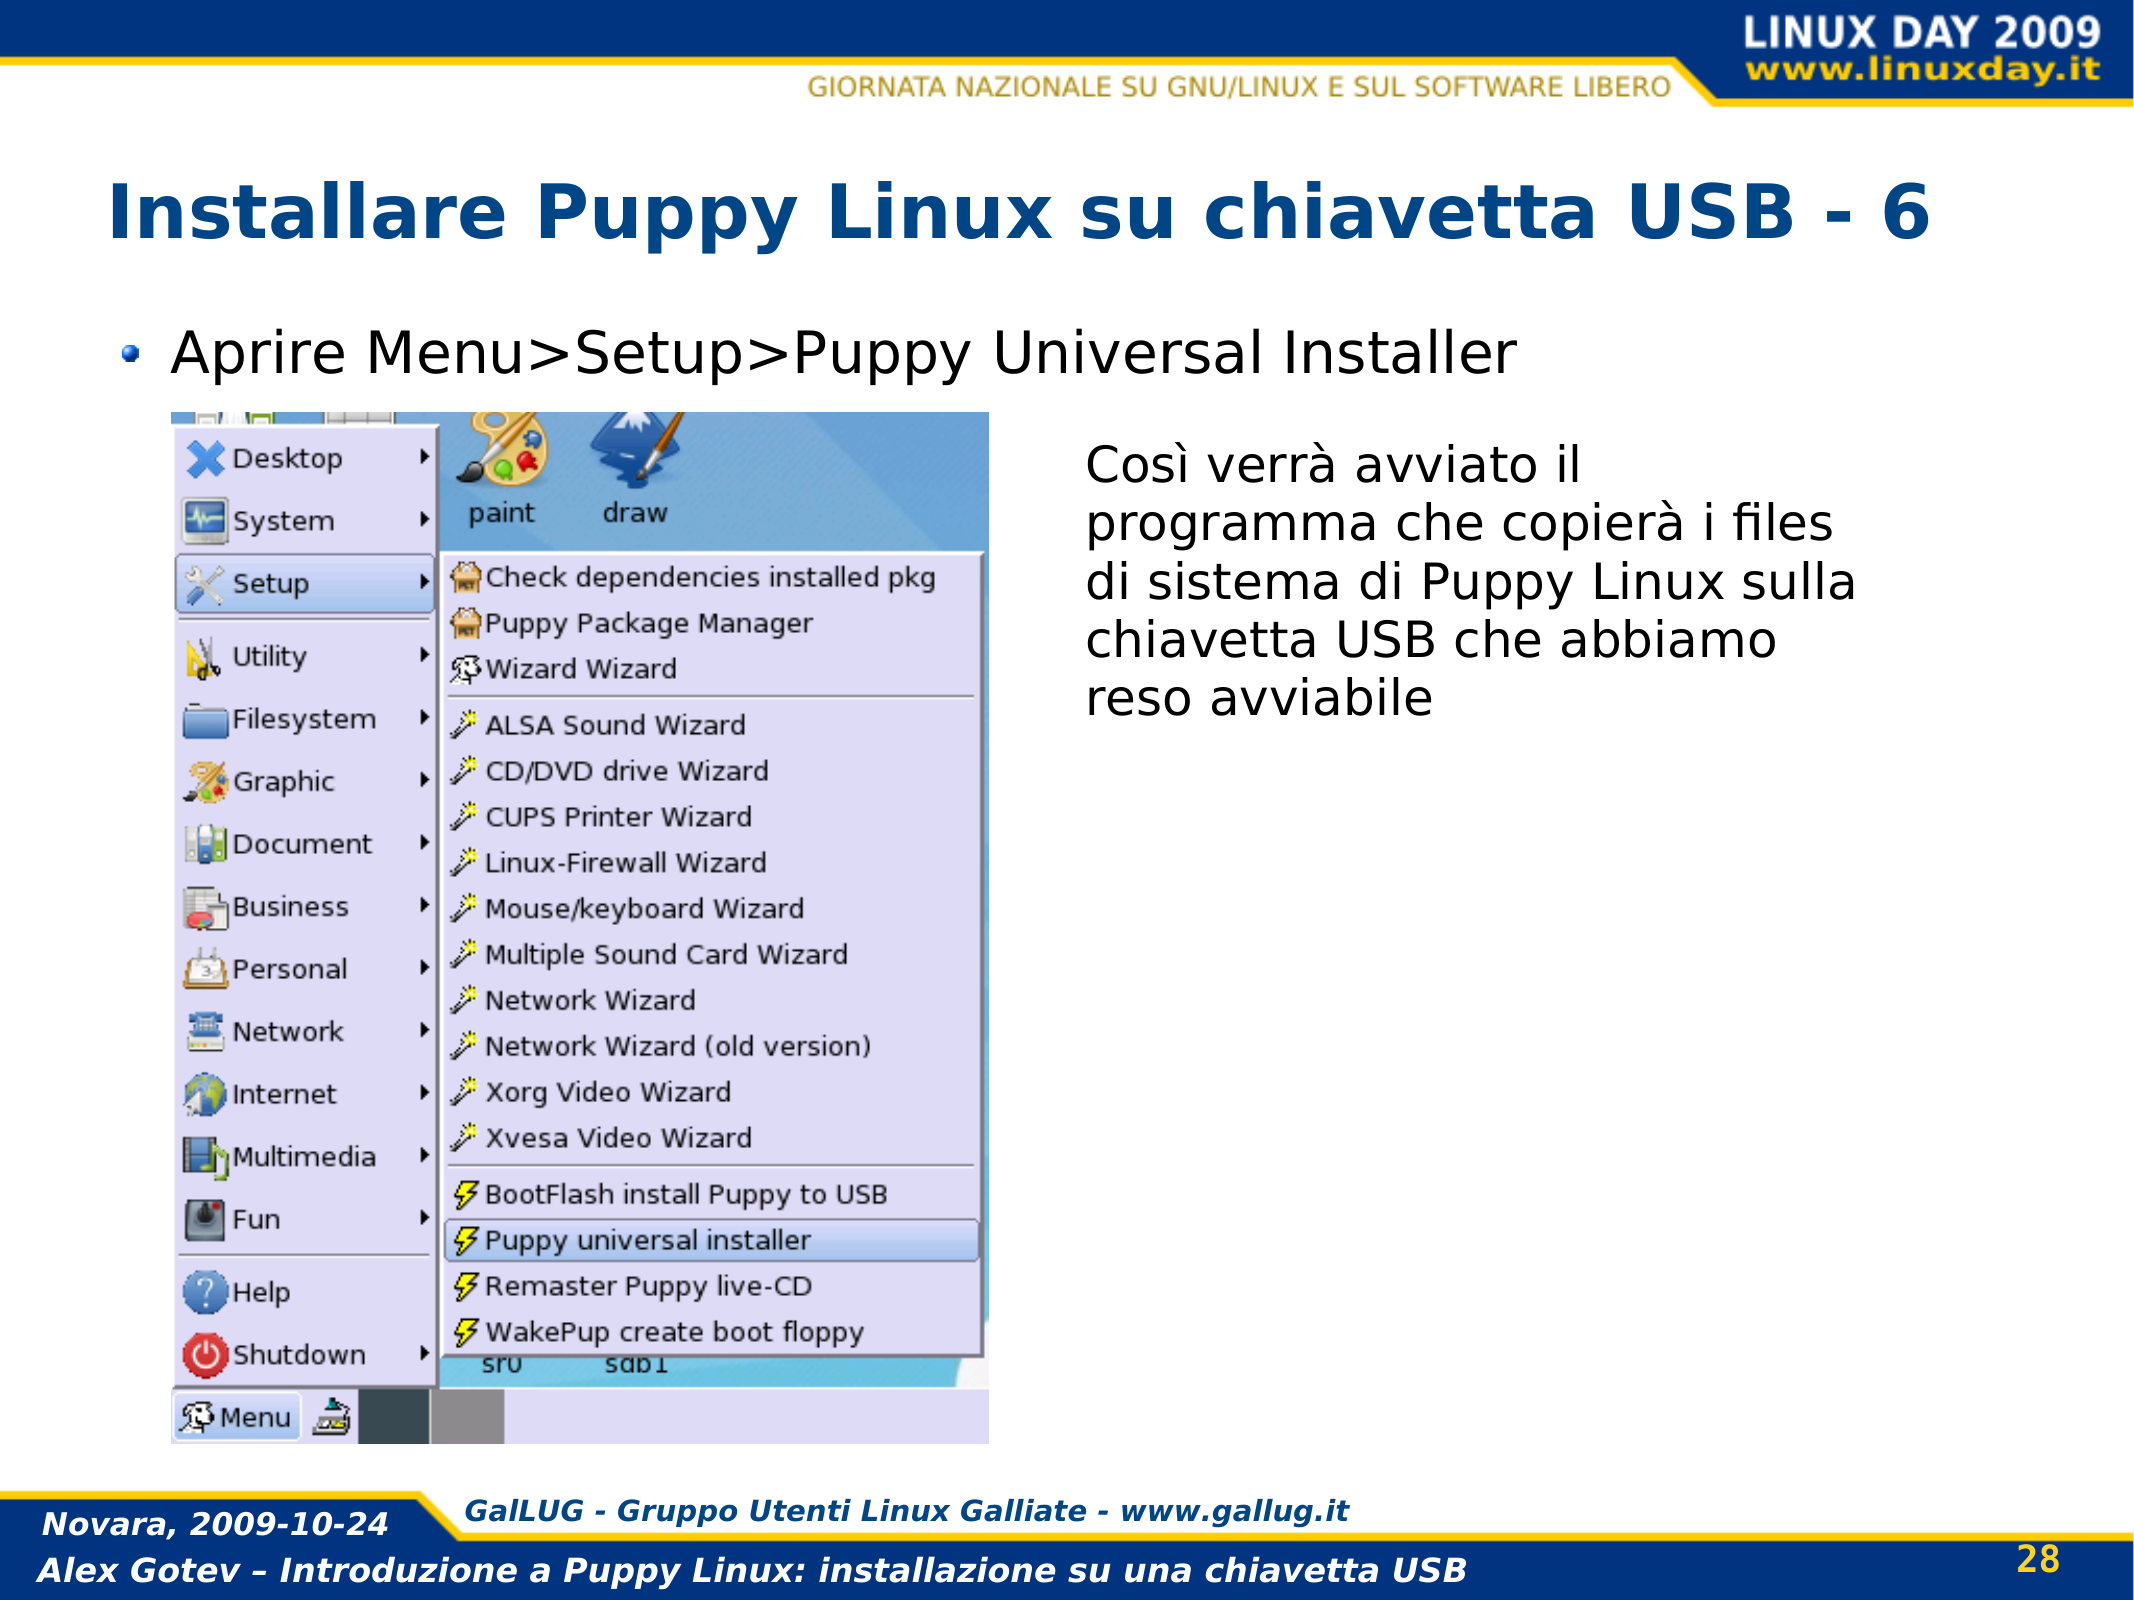

# Installare Puppy Linux su chiavetta USB - 6
Aprire Menu>Setup>Puppy Universal Installer
Così verrà avviato il programma che copierà i files di sistema di Puppy Linux sulla chiavetta USB che abbiamo reso avviabile